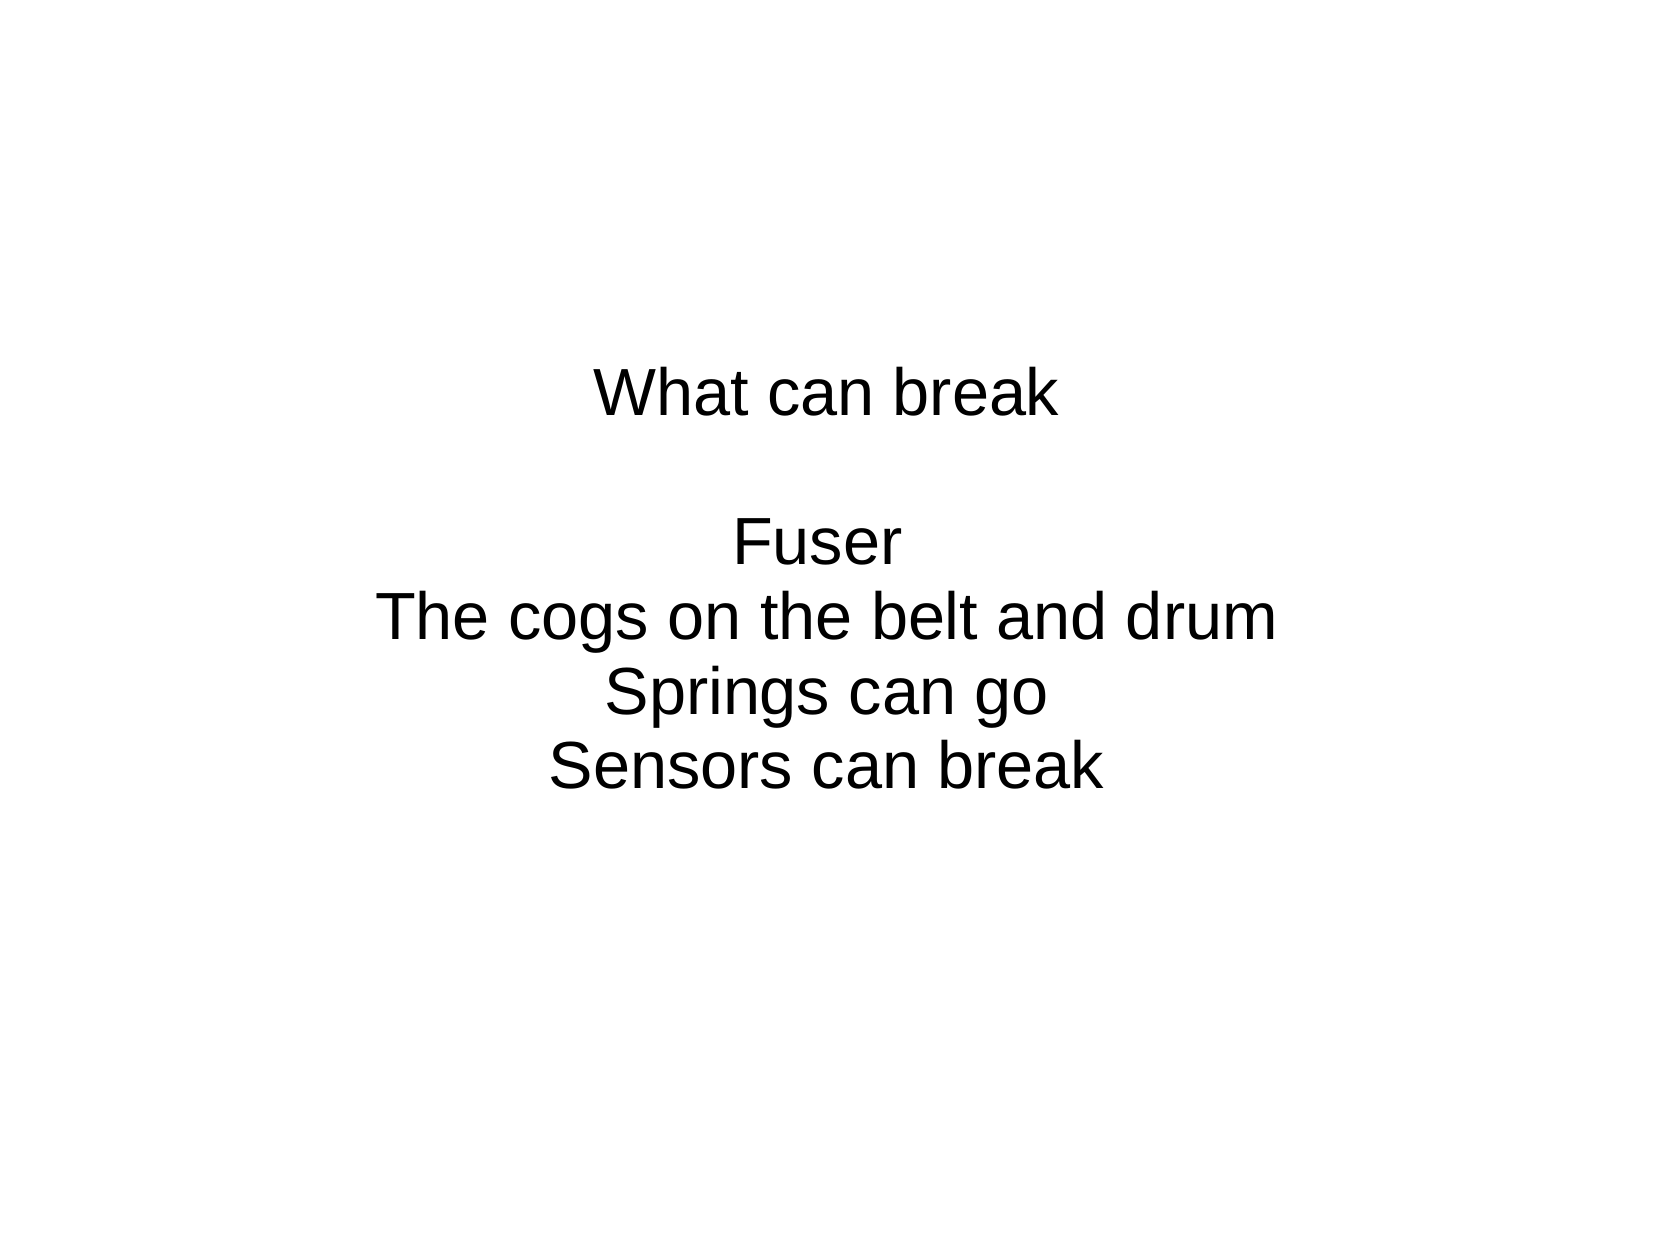

# What can break
Fuser
The cogs on the belt and drum
Springs can go
Sensors can break